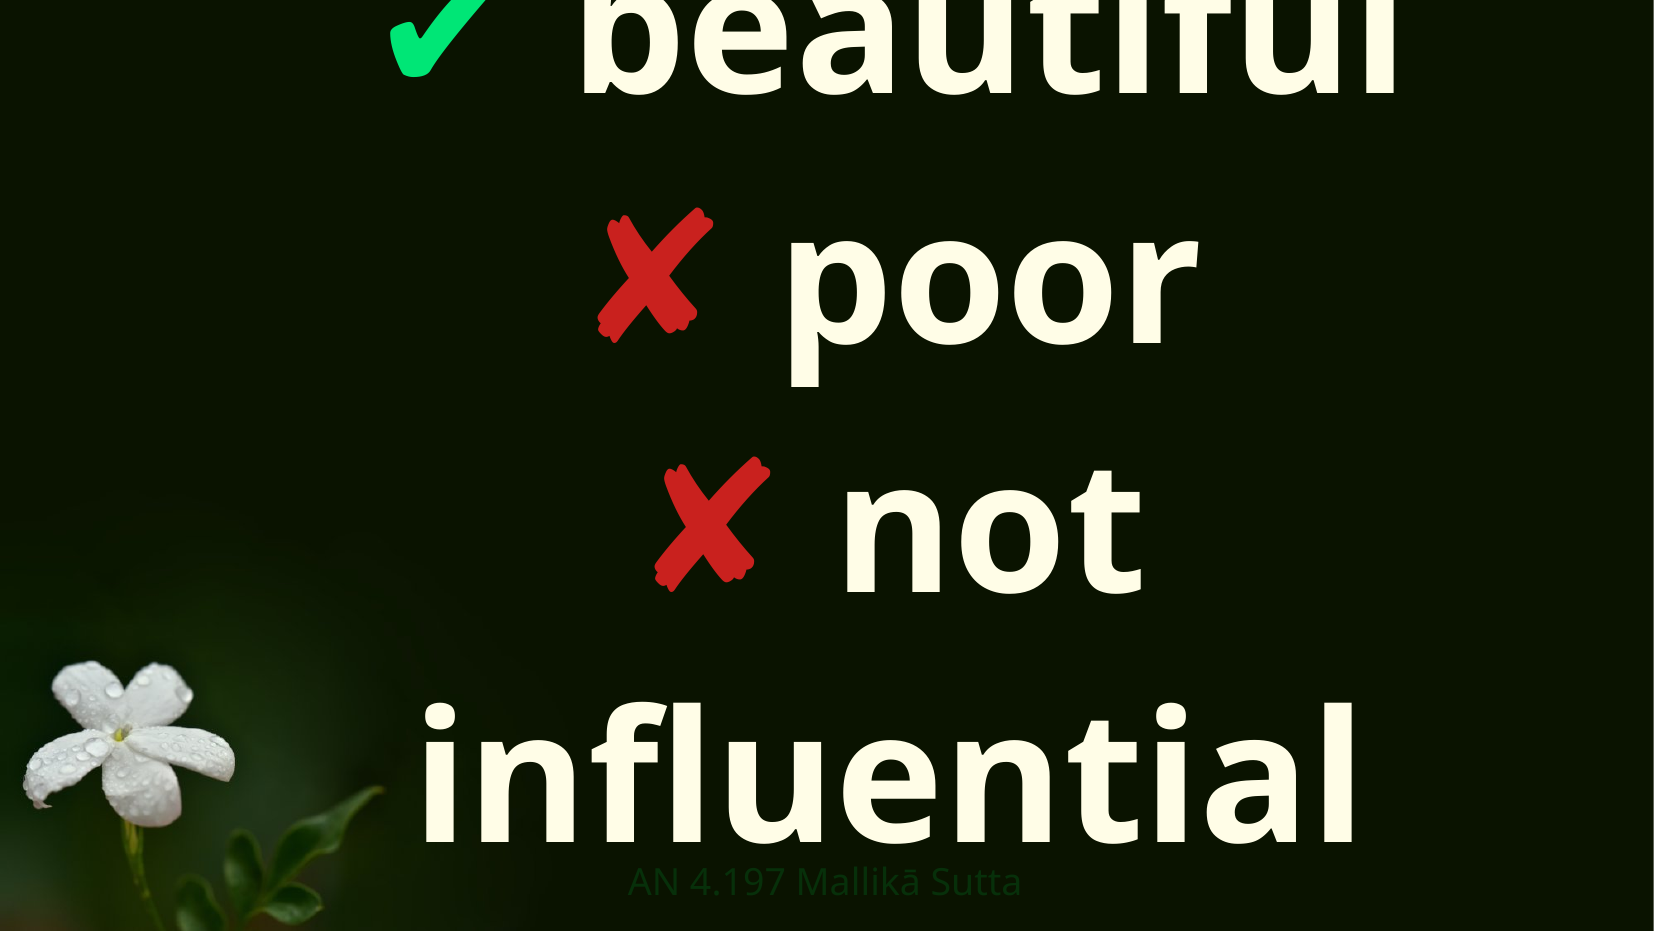

# ✔ beautiful
✘ poor
✘ not influential
AN 4.197 Mallikā Sutta